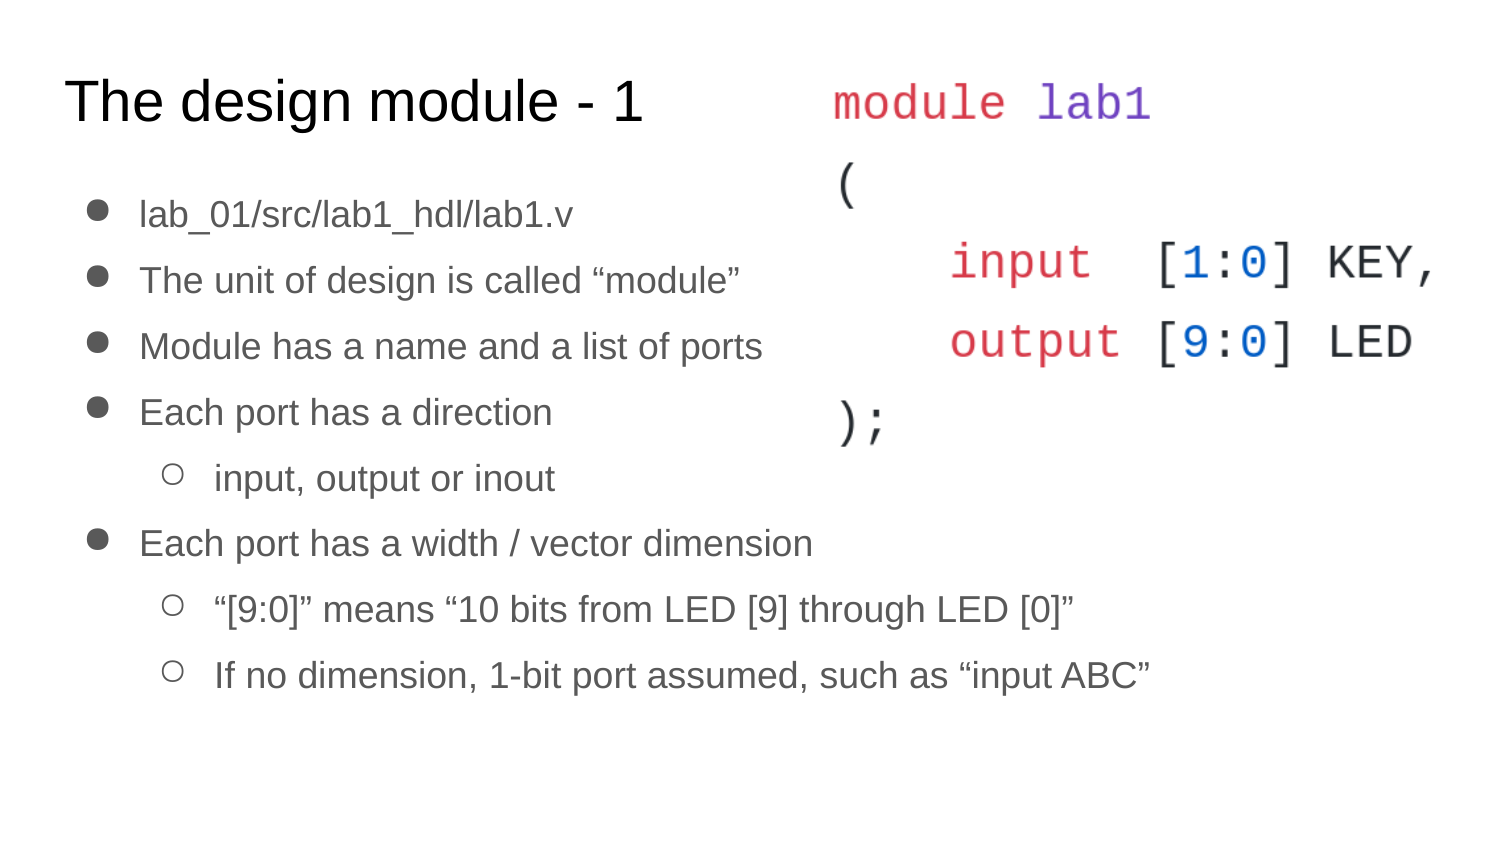

# The design module - 1
lab_01/src/lab1_hdl/lab1.v
The unit of design is called “module”
Module has a name and a list of ports
Each port has a direction
input, output or inout
Each port has a width / vector dimension
“[9:0]” means “10 bits from LED [9] through LED [0]”
If no dimension, 1-bit port assumed, such as “input ABC”